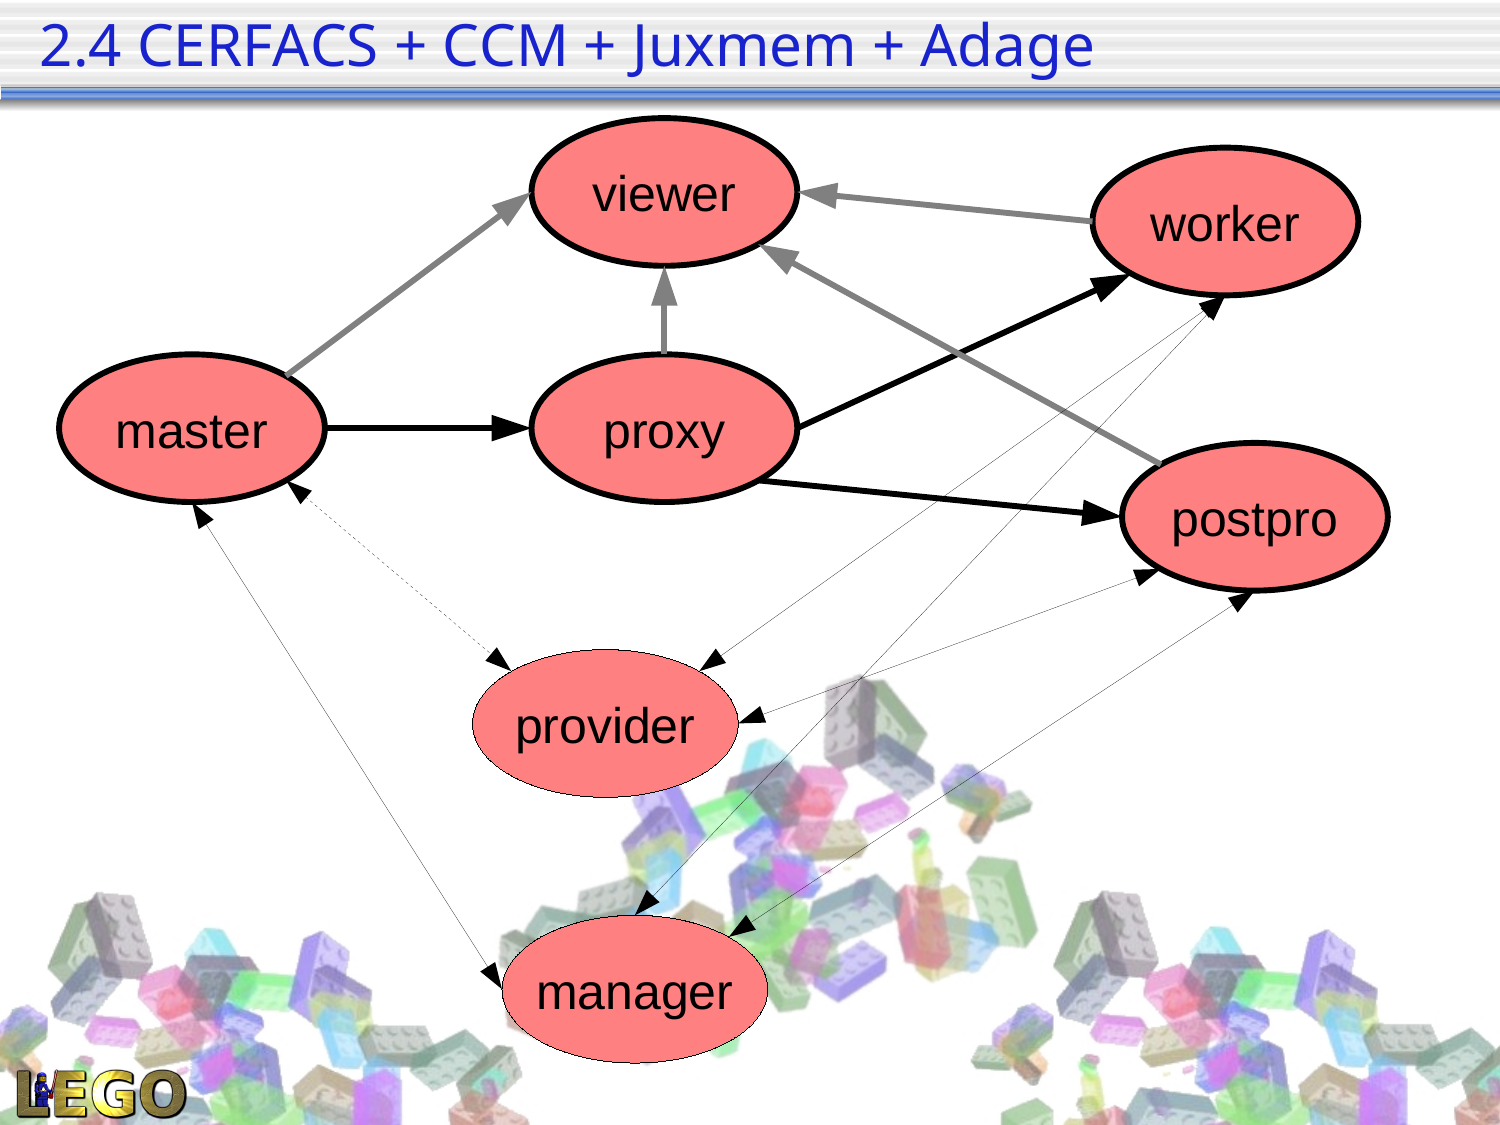

# 2.4 CERFACS + CCM + Juxmem + Adage
viewer
worker
master
proxy
postpro
provider
manager